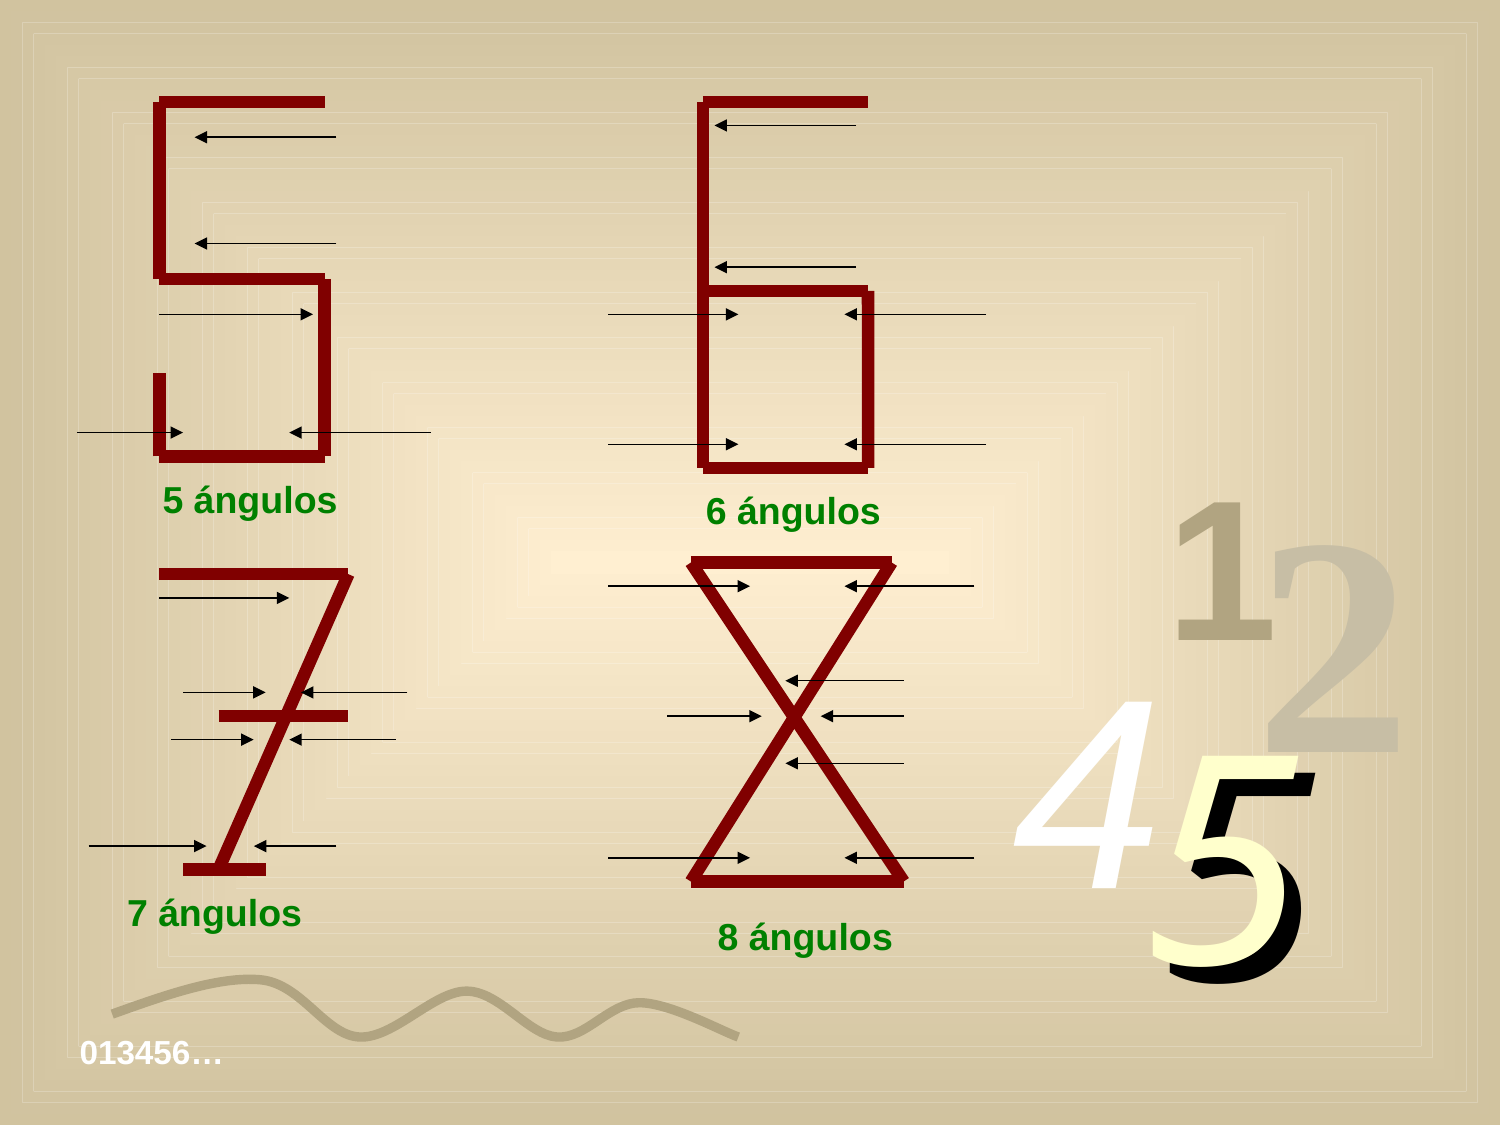

1
2
5 ángulos
6 ángulos
4
5
7 ángulos
8 ángulos
013456…